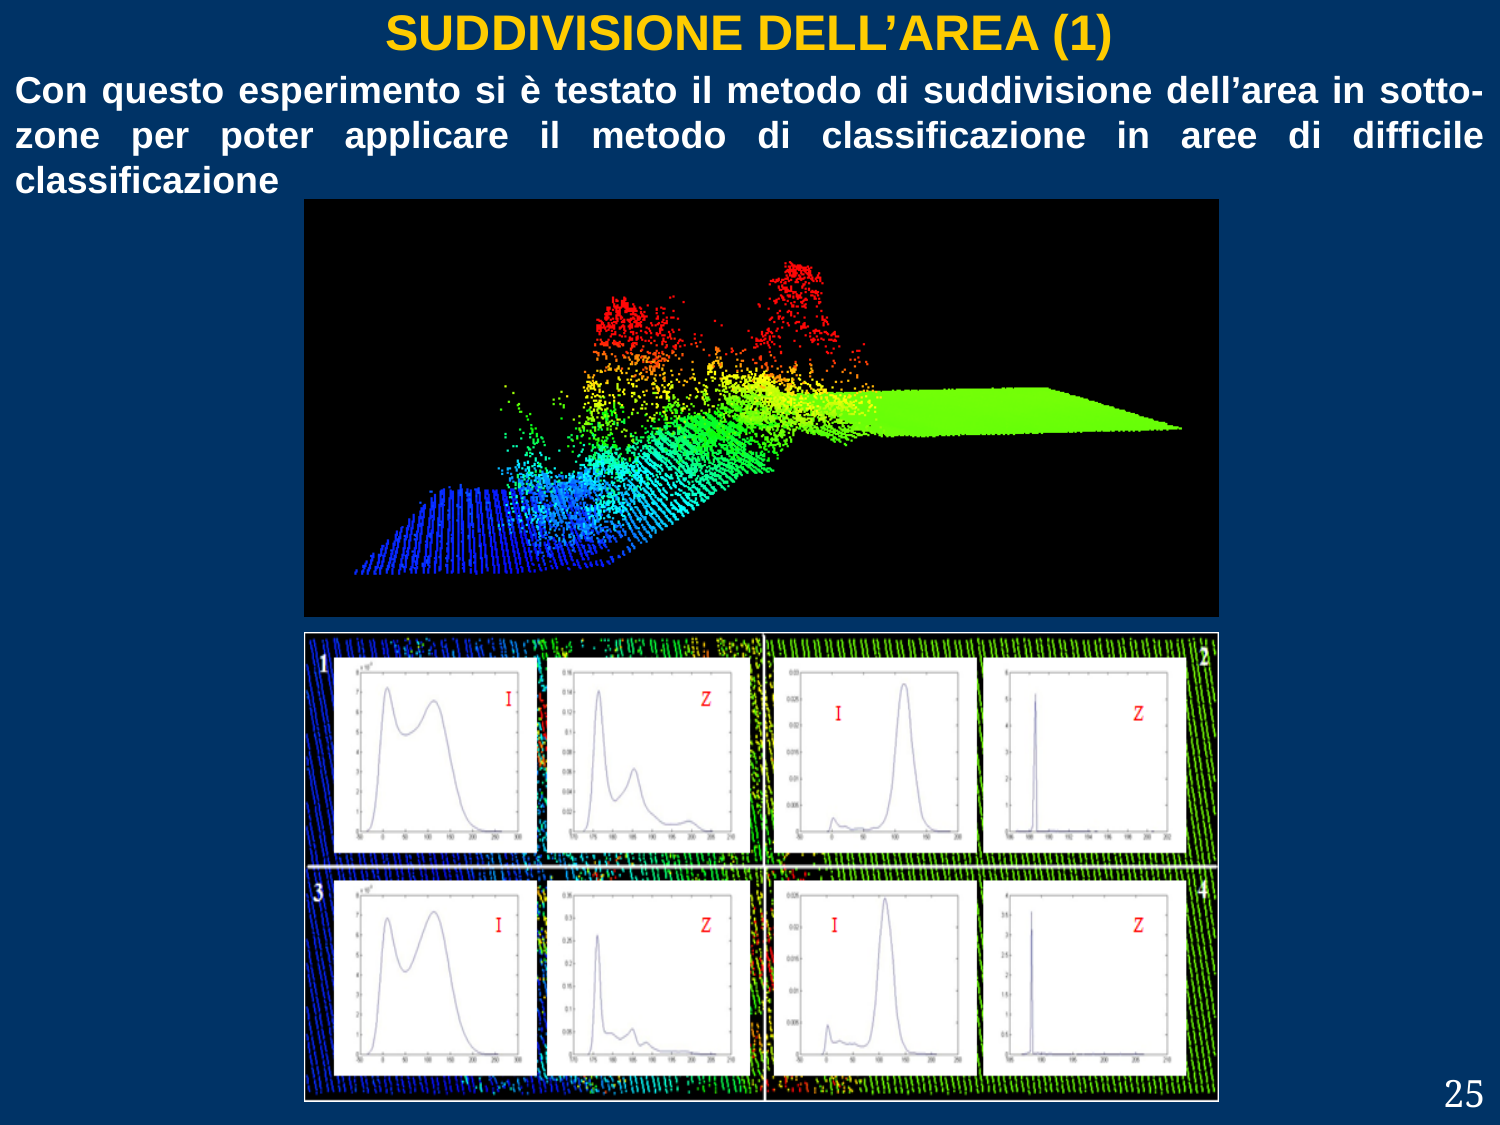

SUDDIVISIONE DELL’AREA (1)
Con questo esperimento si è testato il metodo di suddivisione dell’area in sotto-zone per poter applicare il metodo di classificazione in aree di difficile classificazione